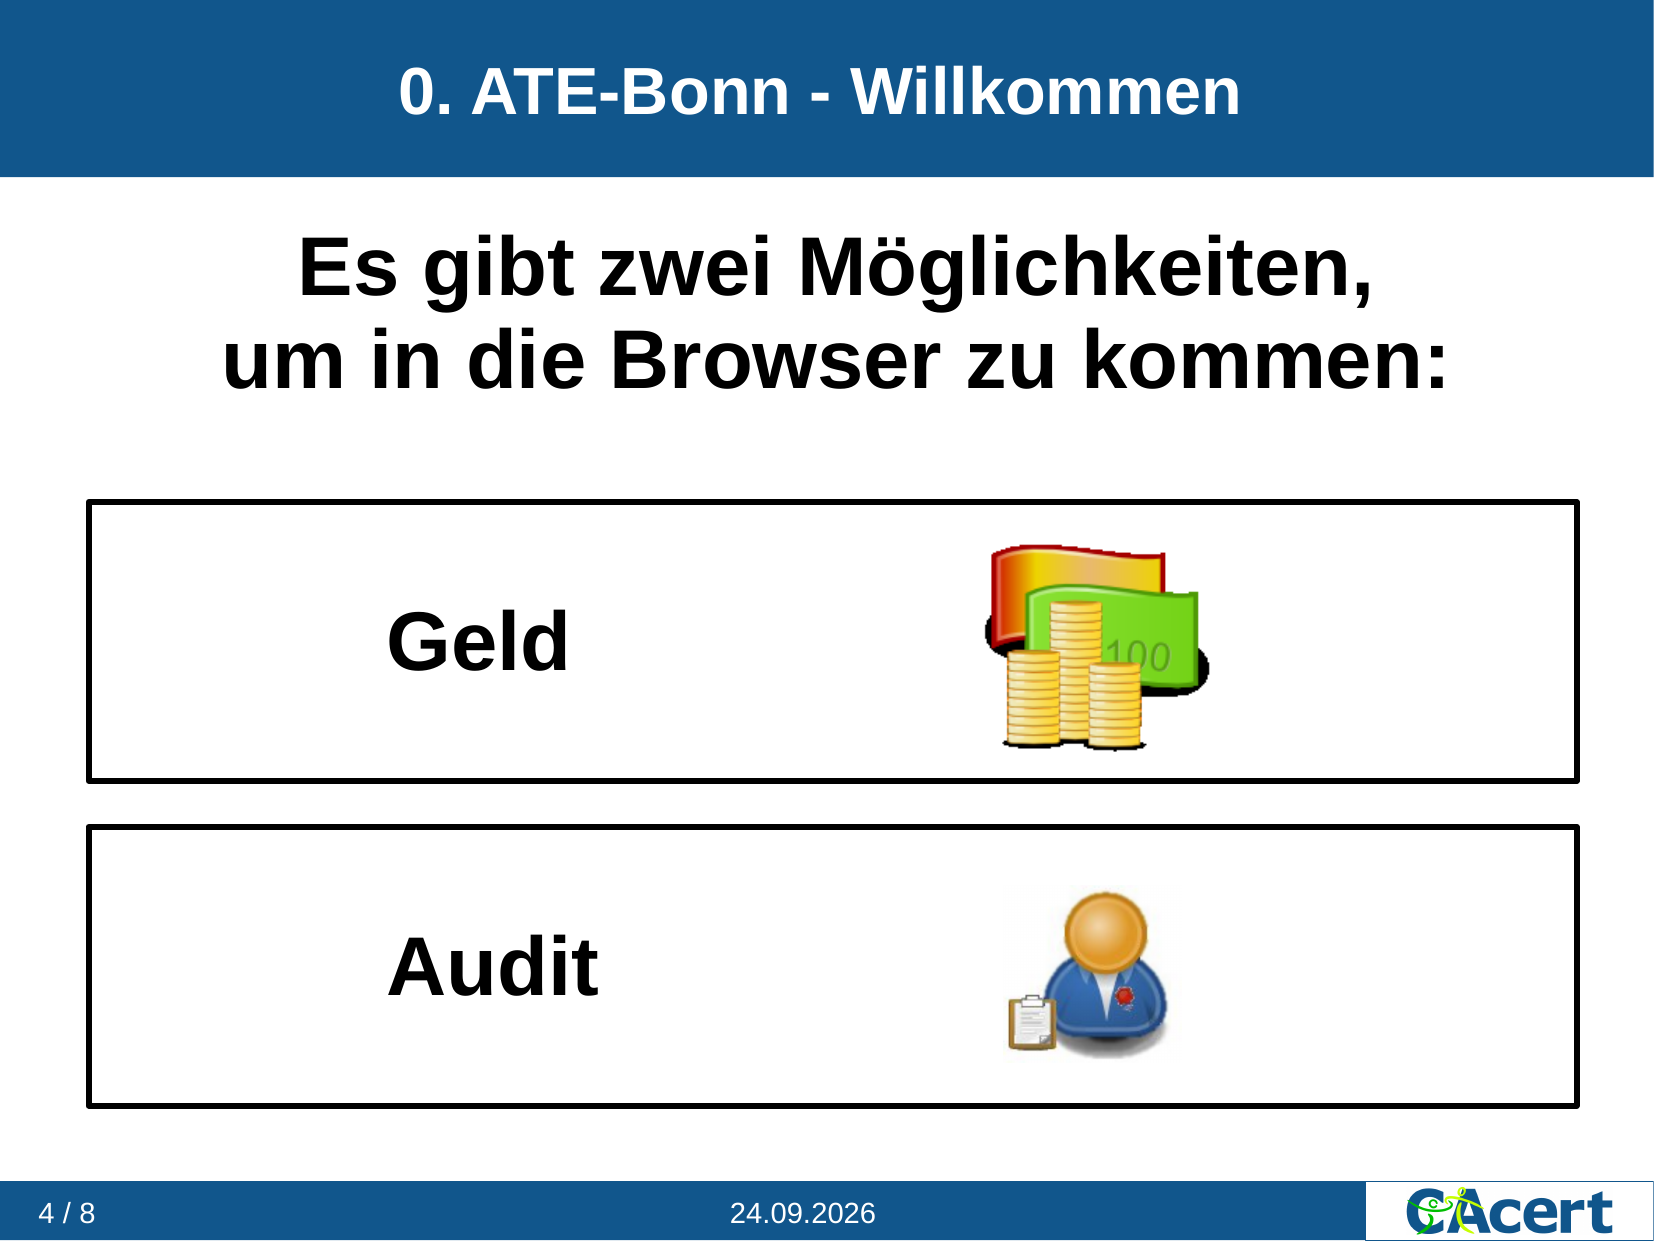

# 0. ATE-Bonn - Willkommen
Es gibt zwei Möglichkeiten,
um in die Browser zu kommen:
Geld
Audit